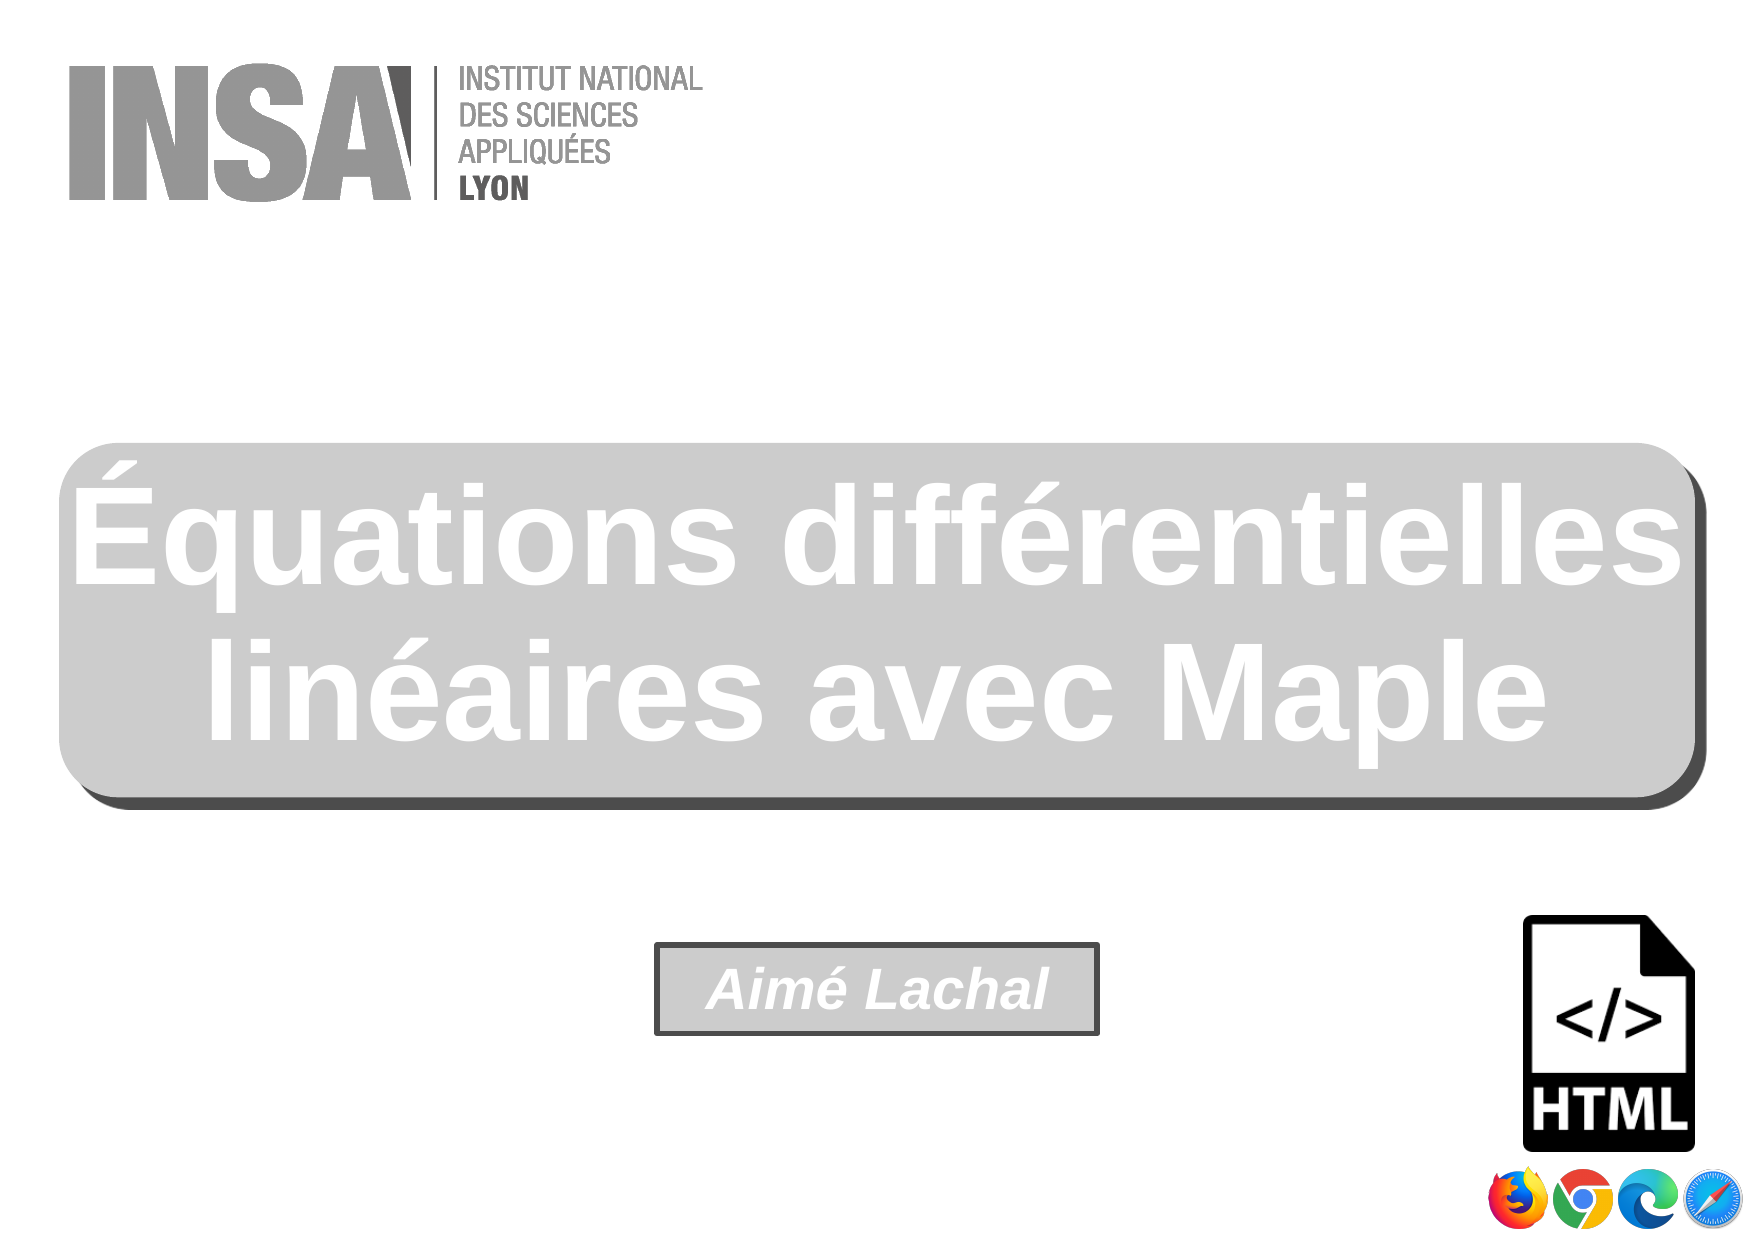

Équations différentielles
linéaires avec Maple
# Aimé Lachal